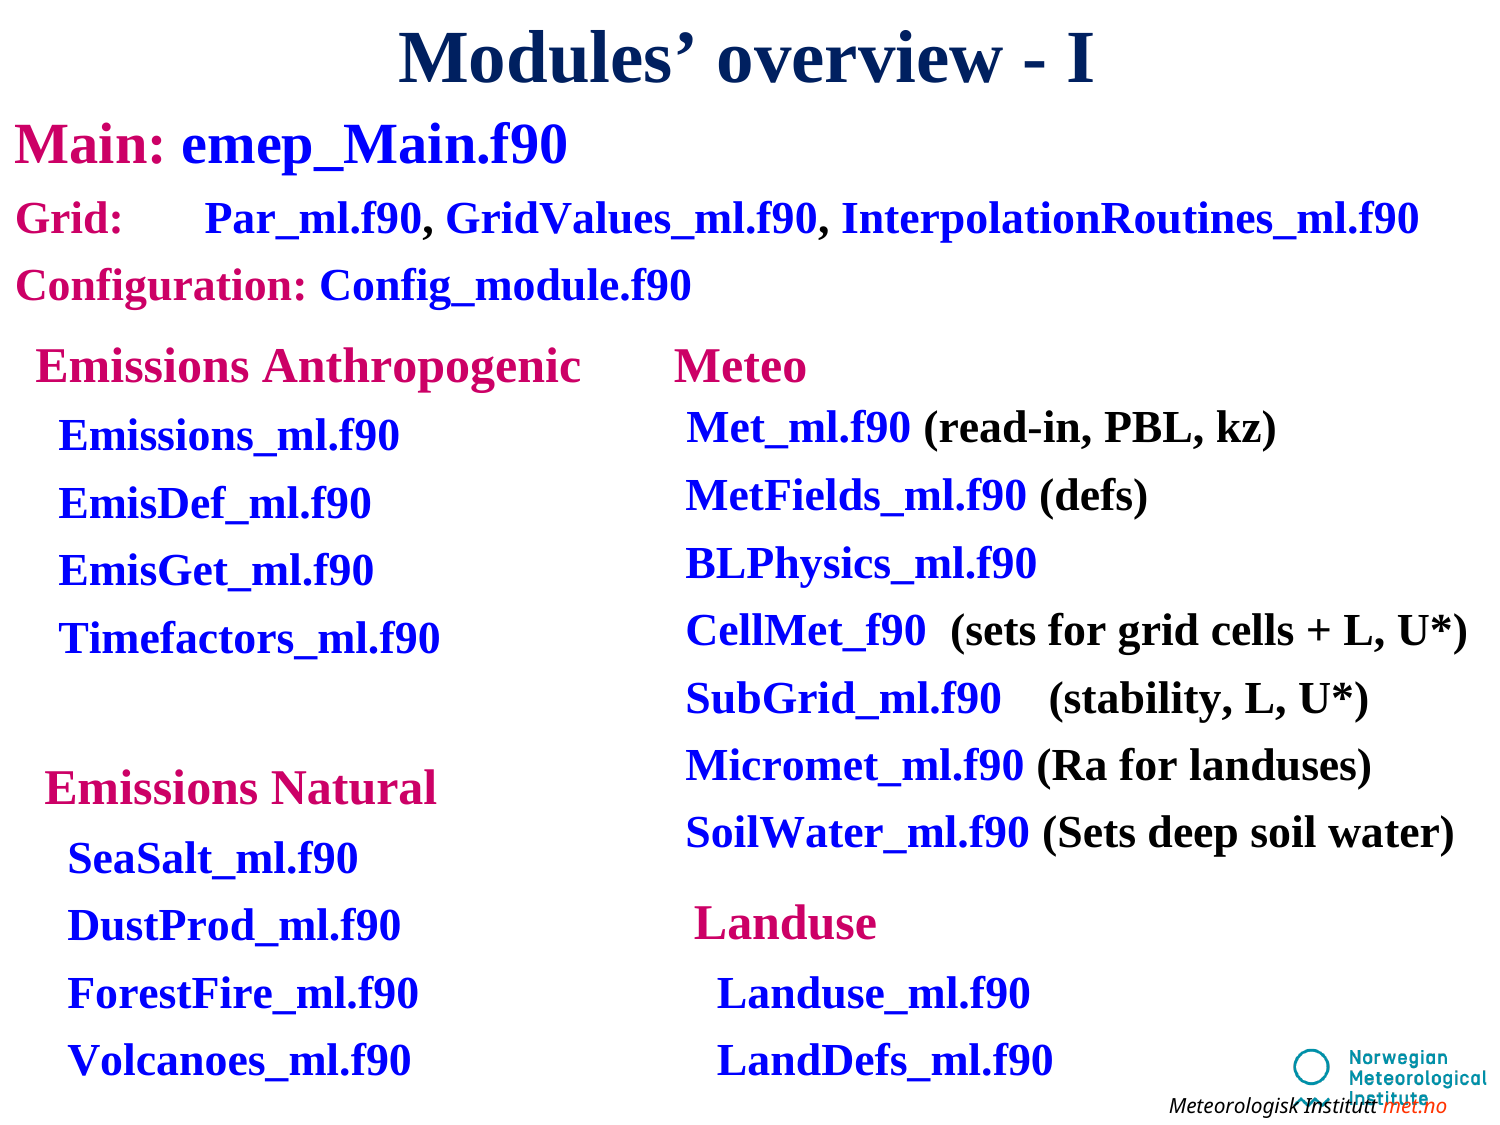

Modules’ overview - I
Main: emep_Main.f90
Grid: Par_ml.f90, GridValues_ml.f90, InterpolationRoutines_ml.f90
Configuration: Config_module.f90
Emissions Anthropogenic
 Emissions_ml.f90
 EmisDef_ml.f90
 EmisGet_ml.f90
 Timefactors_ml.f90
Meteo
 Met_ml.f90 (read-in, PBL, kz)
 MetFields_ml.f90 (defs)
 BLPhysics_ml.f90
 CellMet_f90 (sets for grid cells + L, U*)
 SubGrid_ml.f90 (stability, L, U*)
 Micromet_ml.f90 (Ra for landuses)
 SoilWater_ml.f90 (Sets deep soil water)
Emissions Natural
 SeaSalt_ml.f90
 DustProd_ml.f90
 ForestFire_ml.f90
 Volcanoes_ml.f90
Landuse
 Landuse_ml.f90
 LandDefs_ml.f90
Meteorologisk Institutt met.no